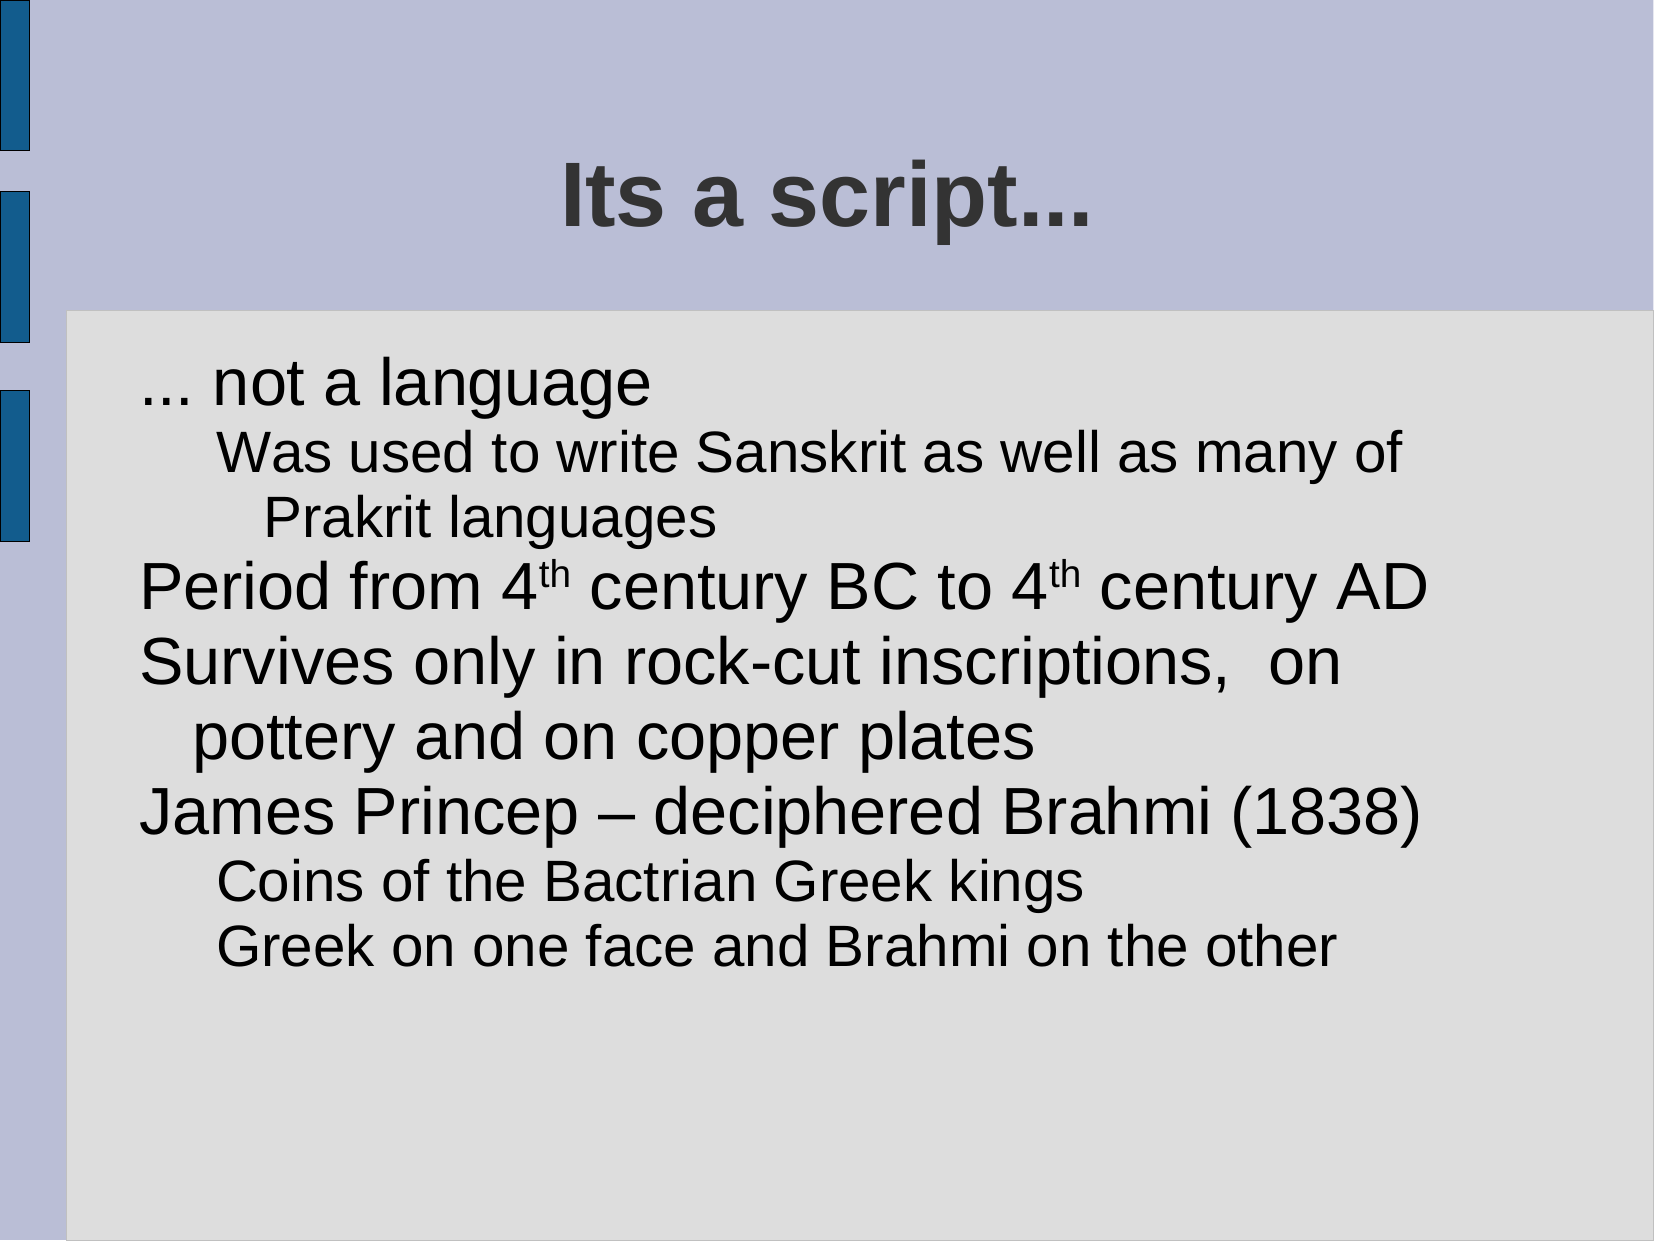

# Its a script...
... not a language
Was used to write Sanskrit as well as many of Prakrit languages
Period from 4th century BC to 4th century AD
Survives only in rock-cut inscriptions, on pottery and on copper plates
James Princep – deciphered Brahmi (1838)
Coins of the Bactrian Greek kings
Greek on one face and Brahmi on the other